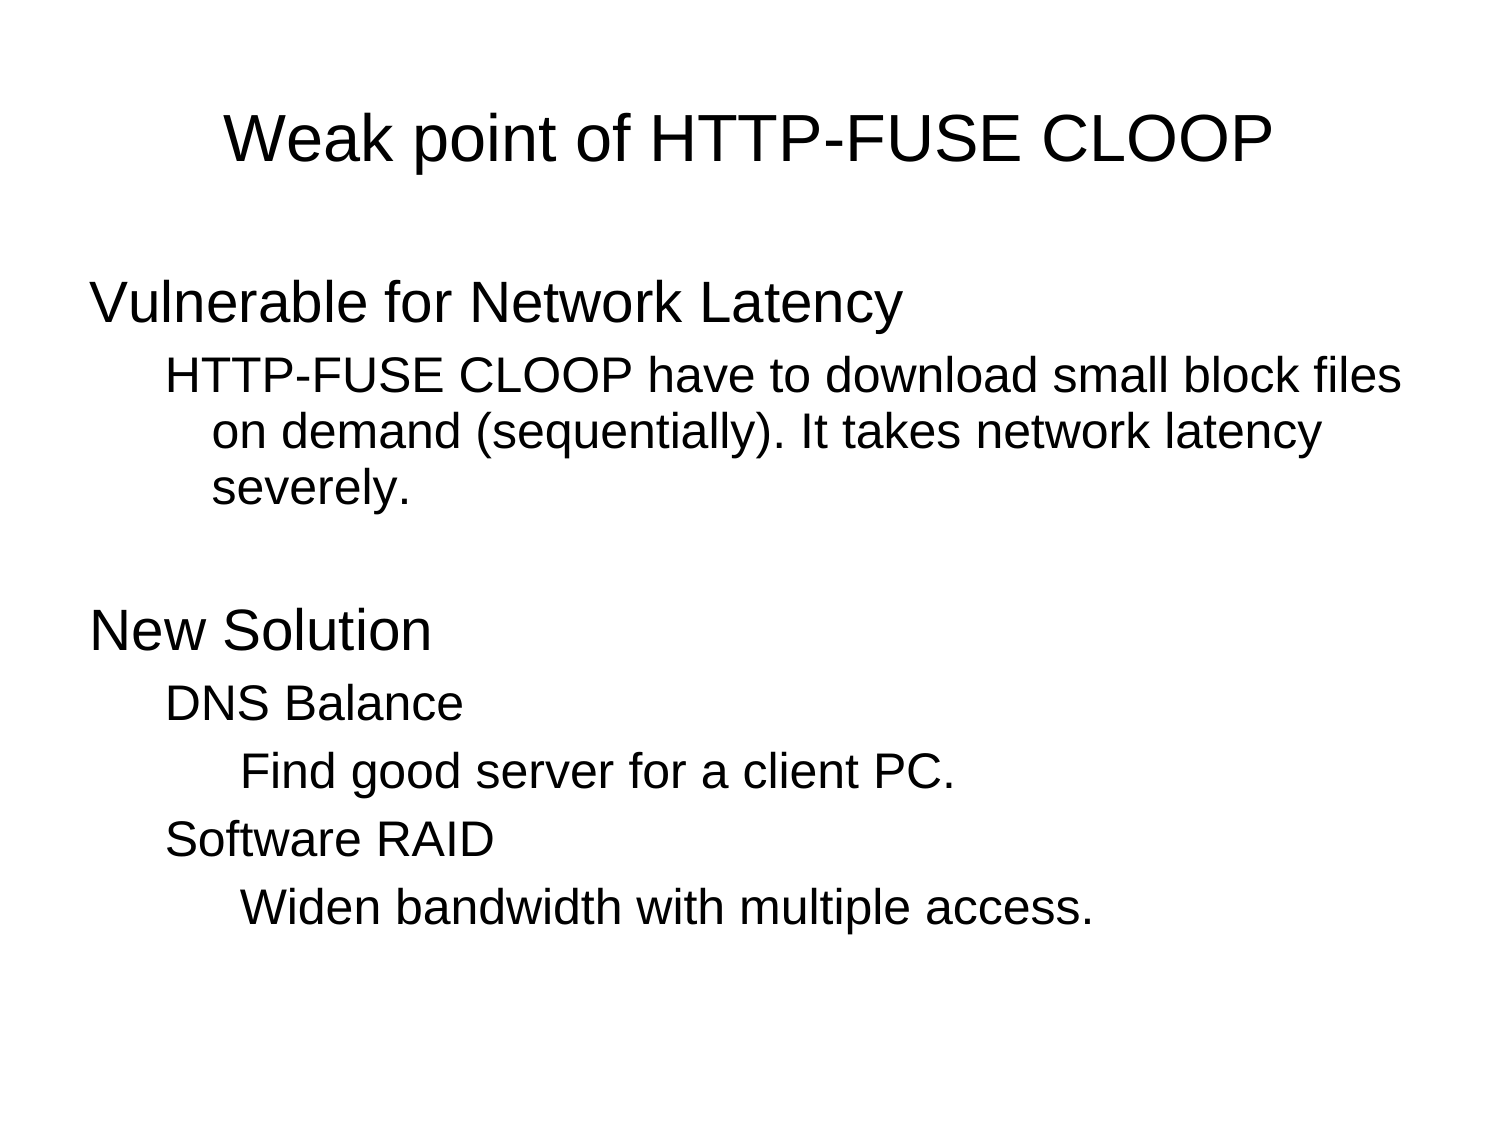

# Weak point of HTTP-FUSE CLOOP
Vulnerable for Network Latency
HTTP-FUSE CLOOP have to download small block files on demand (sequentially). It takes network latency severely.
New Solution
DNS Balance
Find good server for a client PC.
Software RAID
Widen bandwidth with multiple access.